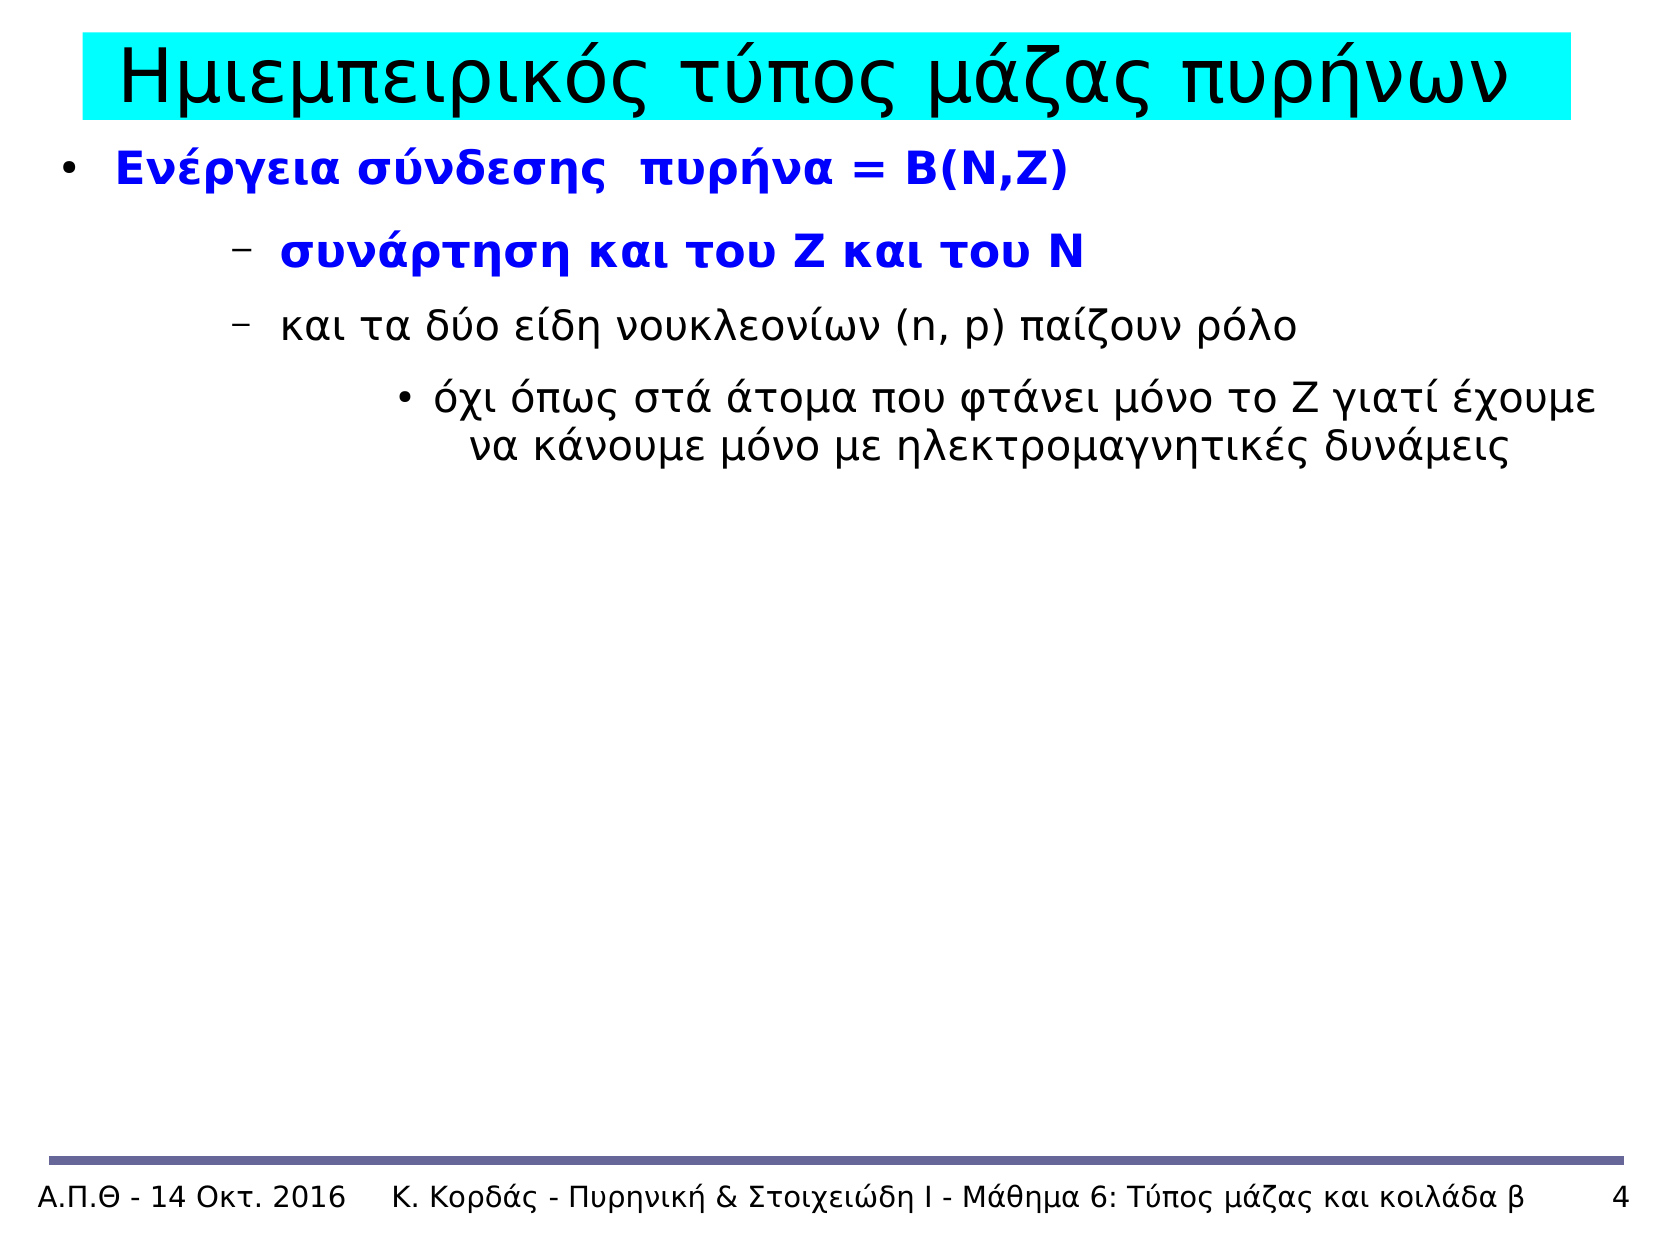

# Ημιεμπειρικός τύπος μάζας πυρήνων
Ενέργεια σύνδεσης πυρήνα = B(N,Z)
συνάρτηση και του Ζ και του Ν
και τα δύο είδη νουκλεονίων (n, p) παίζουν ρόλο
όχι όπως στά άτομα που φτάνει μόνο το Ζ γιατί έχουμε να κάνουμε μόνο με ηλεκτρομαγνητικές δυνάμεις
Α.Π.Θ - 14 Οκτ. 2016
Κ. Κορδάς - Πυρηνική & Στοιχειώδη Ι - Μάθημα 6: Τύπος μάζας και κοιλάδα β
4